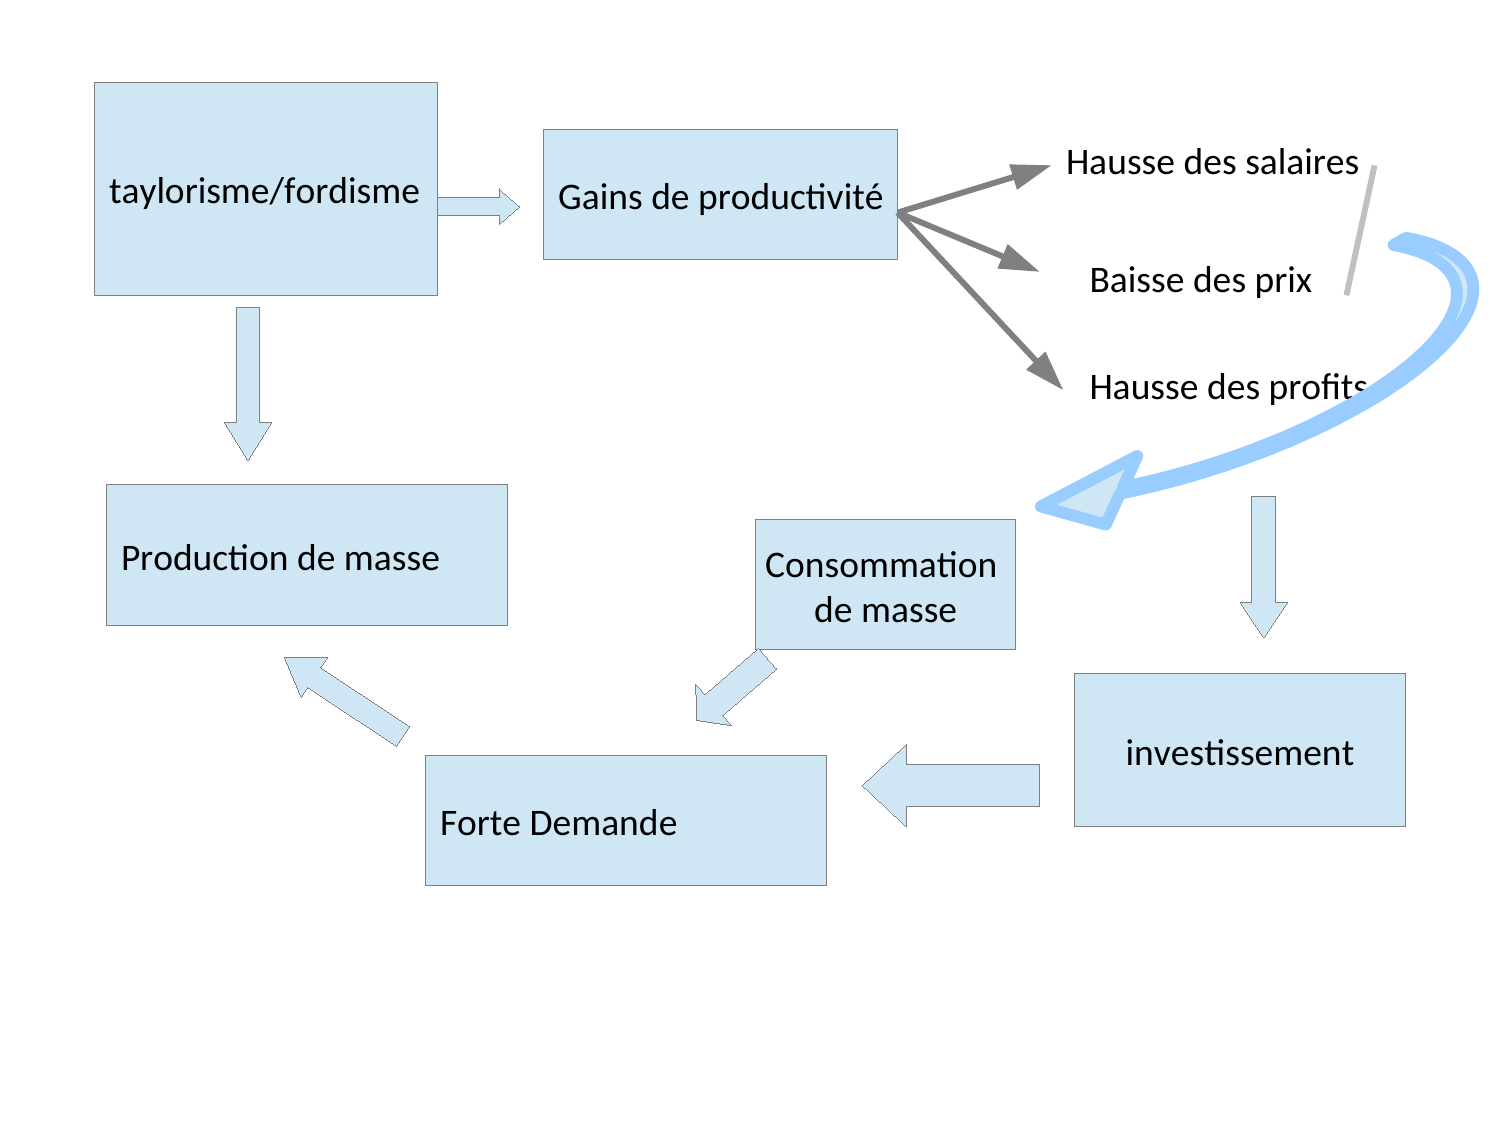

taylorisme/fordisme
Gains de productivité
Hausse des salaires
Baisse des prix
Hausse des profits
Production de masse
Consommation
de masse
investissement
Forte Demande